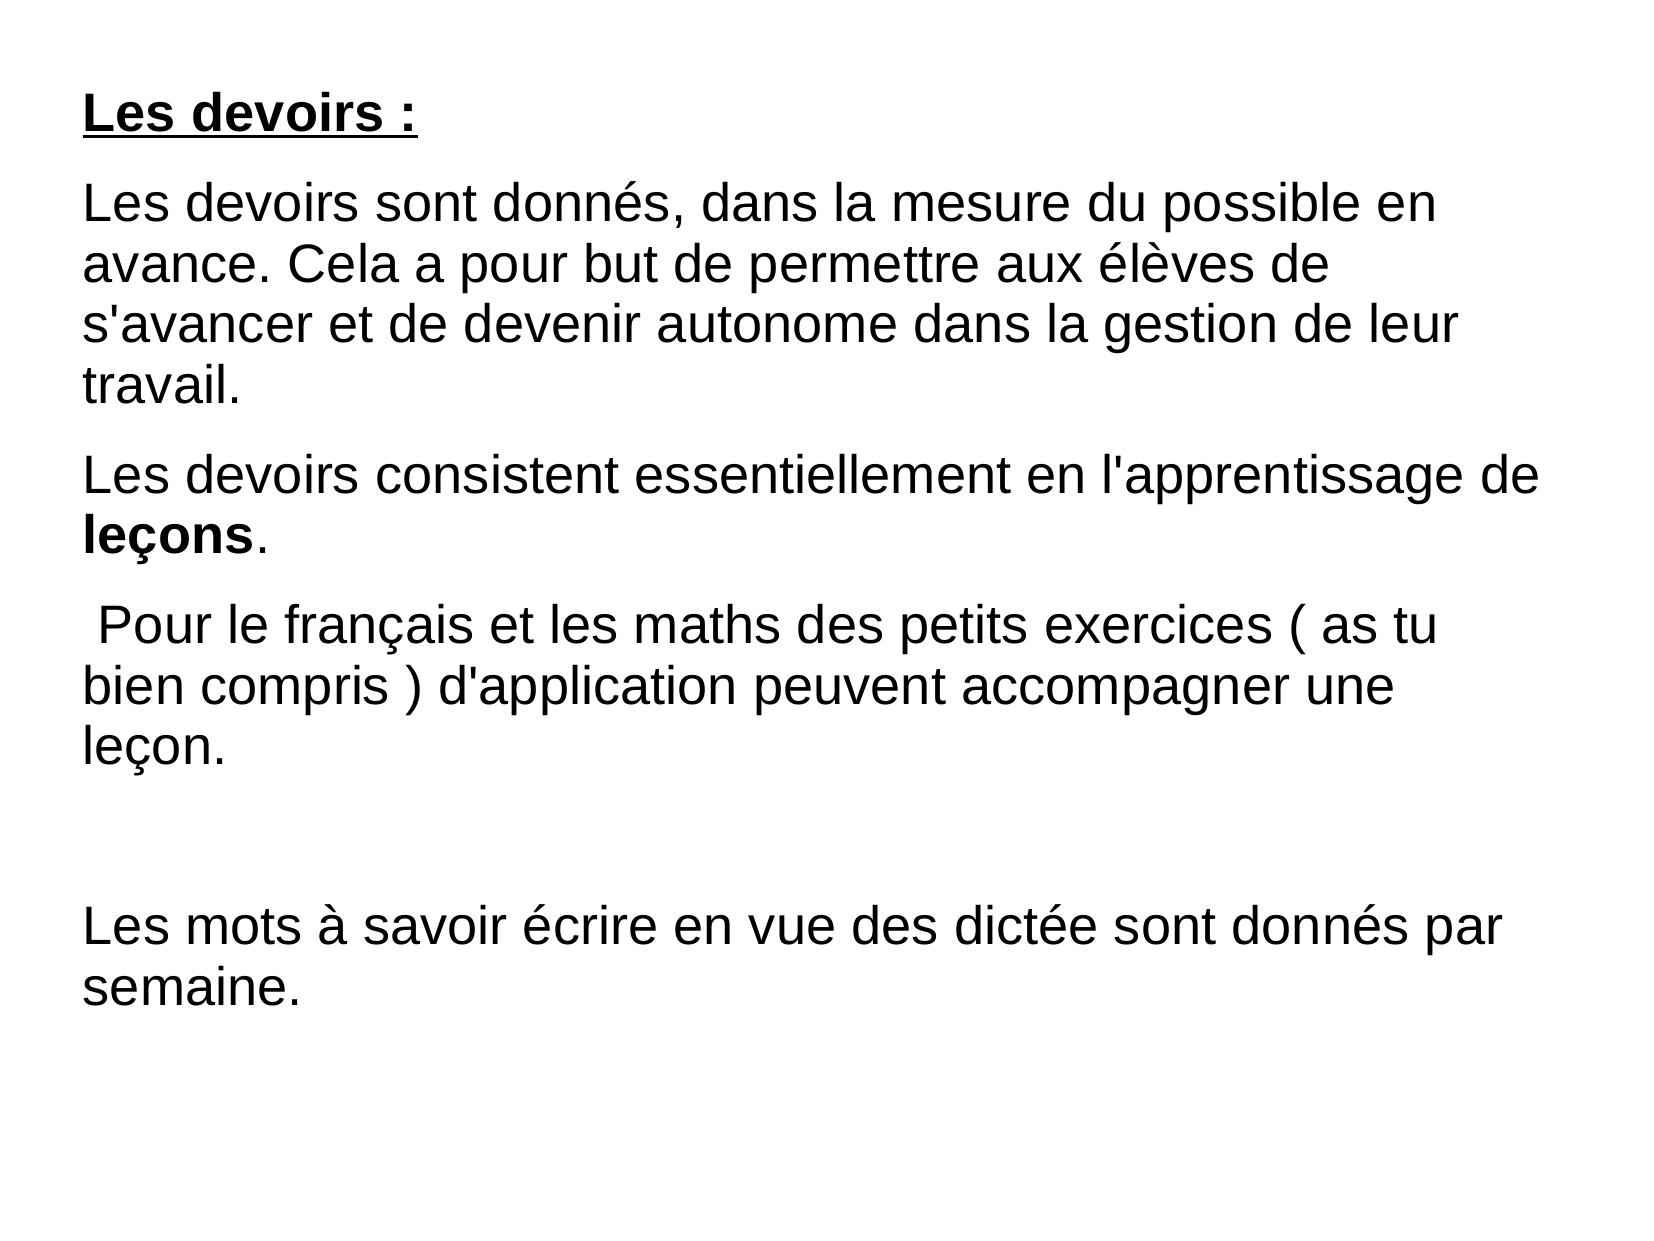

# Les devoirs :
Les devoirs sont donnés, dans la mesure du possible en avance. Cela a pour but de permettre aux élèves de s'avancer et de devenir autonome dans la gestion de leur travail.
Les devoirs consistent essentiellement en l'apprentissage de leçons.
 Pour le français et les maths des petits exercices ( as tu bien compris ) d'application peuvent accompagner une leçon.
Les mots à savoir écrire en vue des dictée sont donnés par semaine.